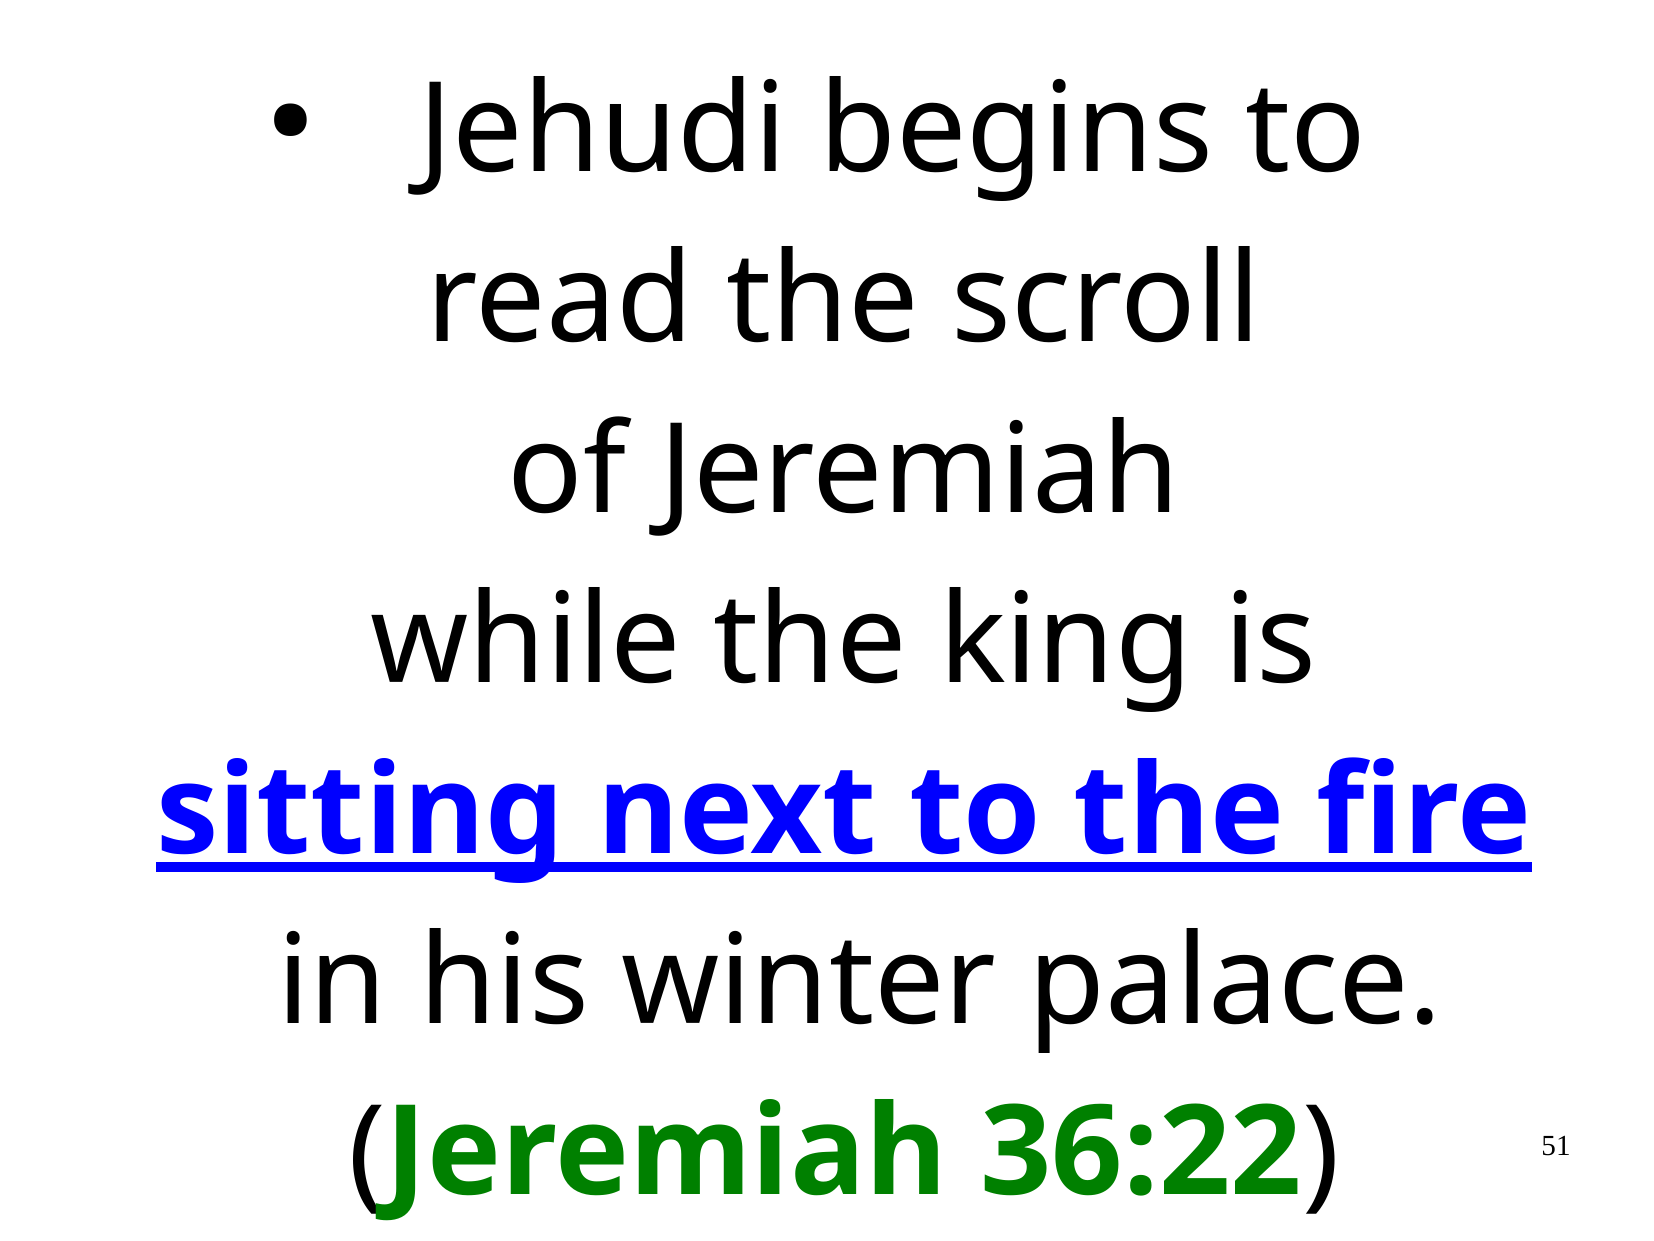

# Jehudi begins to read the scroll of Jeremiah while the king is sitting next to the fire in his winter palace. (Jeremiah 36:22)
51